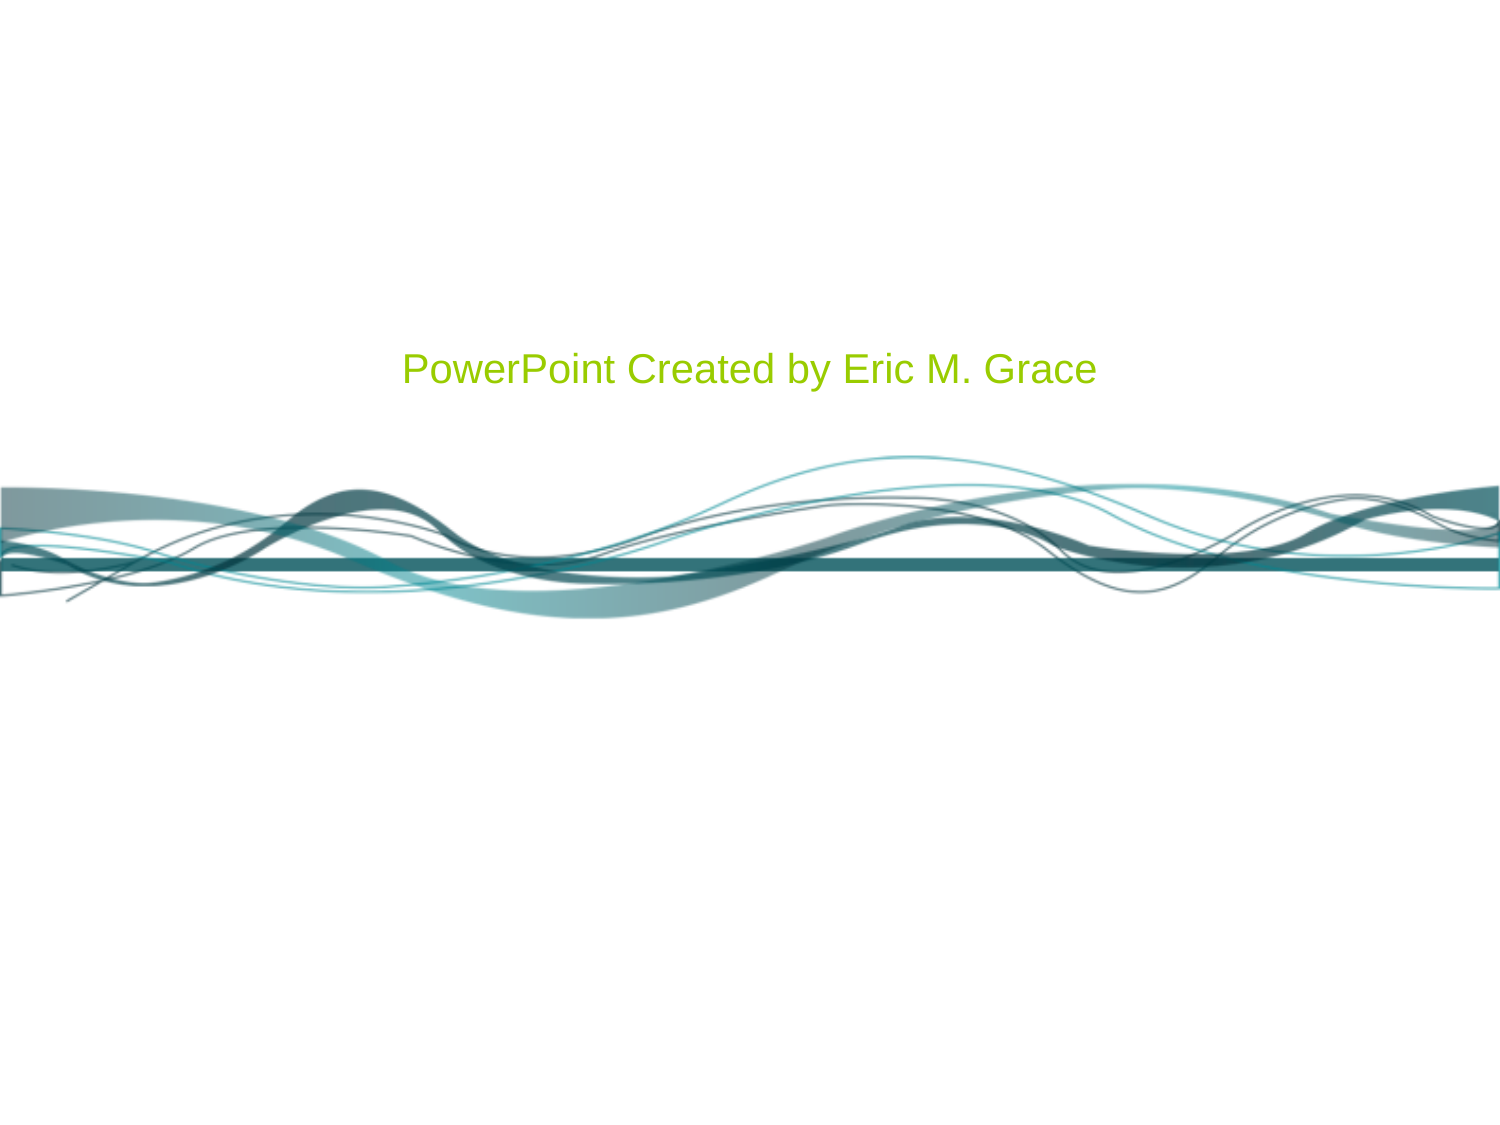

# PowerPoint Created by Eric M. Grace